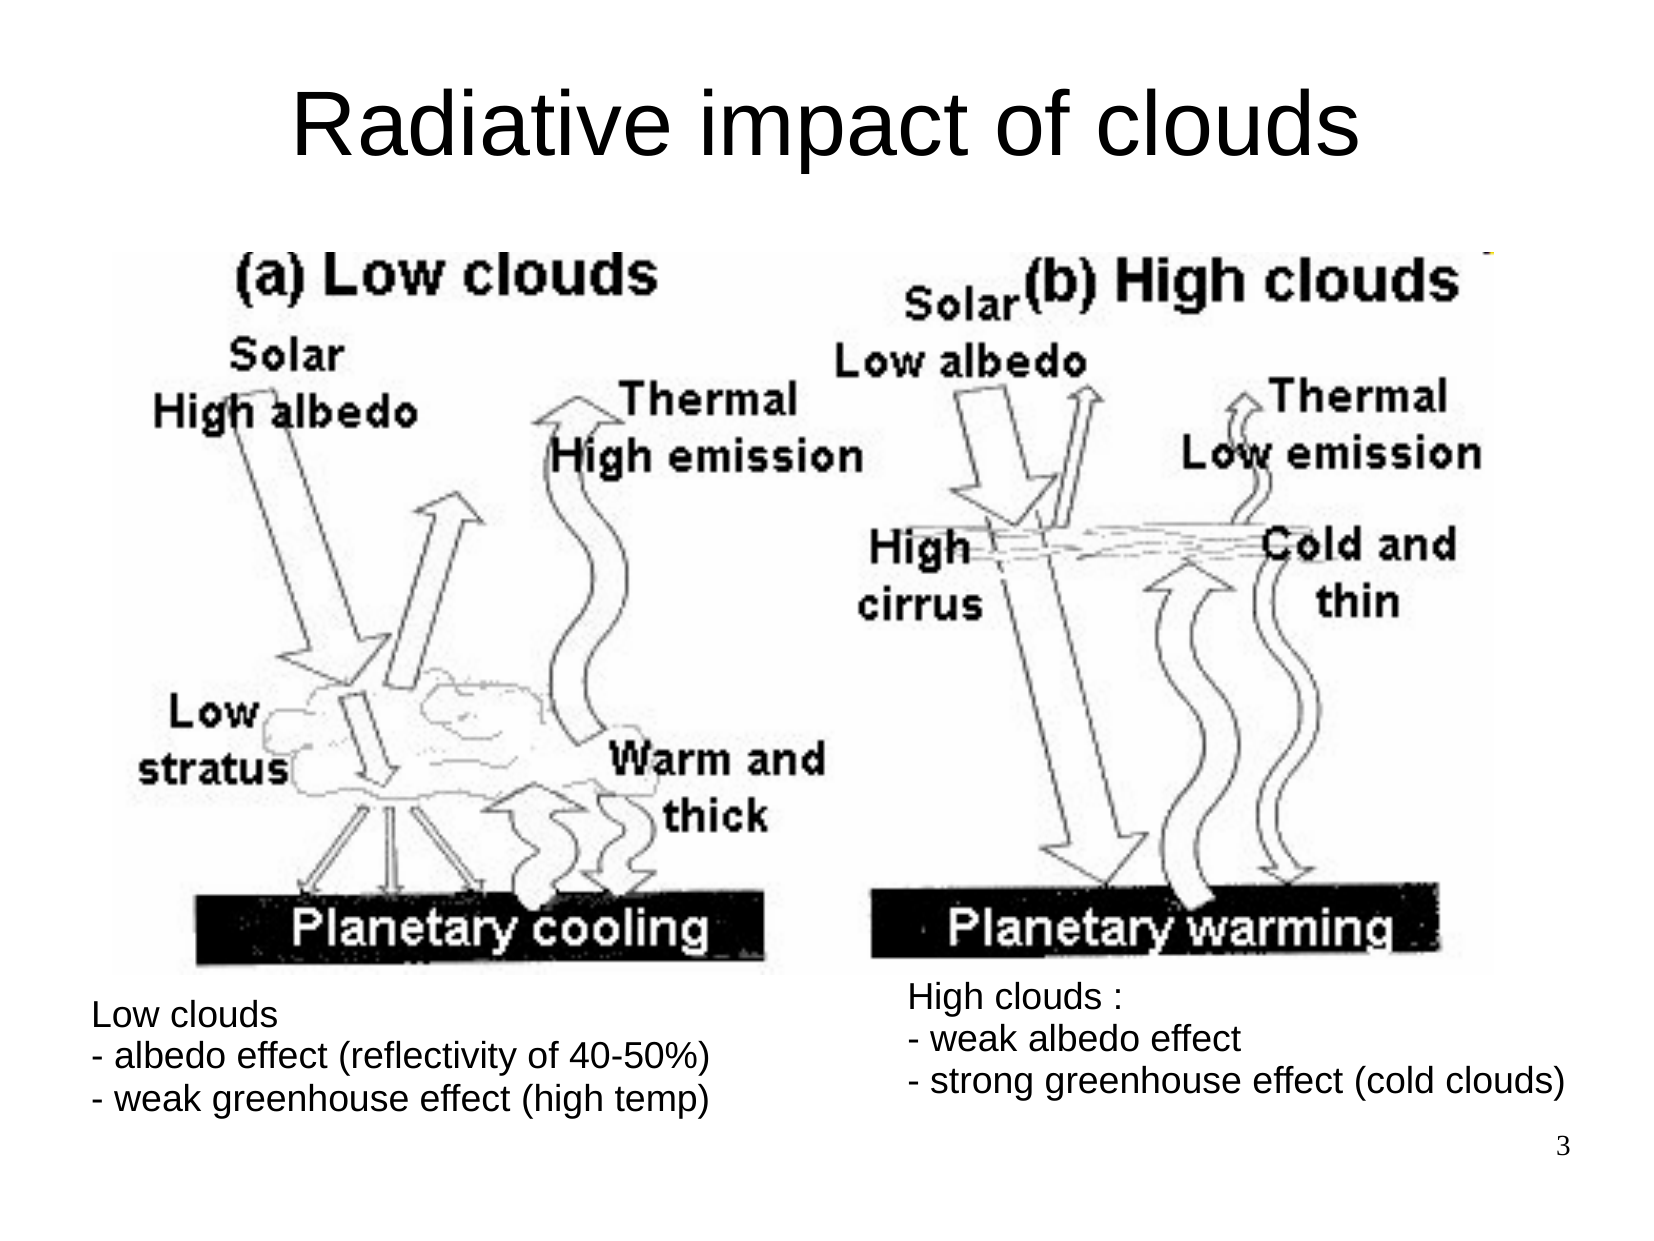

# Radiative impact of clouds
High clouds :
- weak albedo effect
- strong greenhouse effect (cold clouds)
Low clouds
- albedo effect (reflectivity of 40-50%)
- weak greenhouse effect (high temp)
3